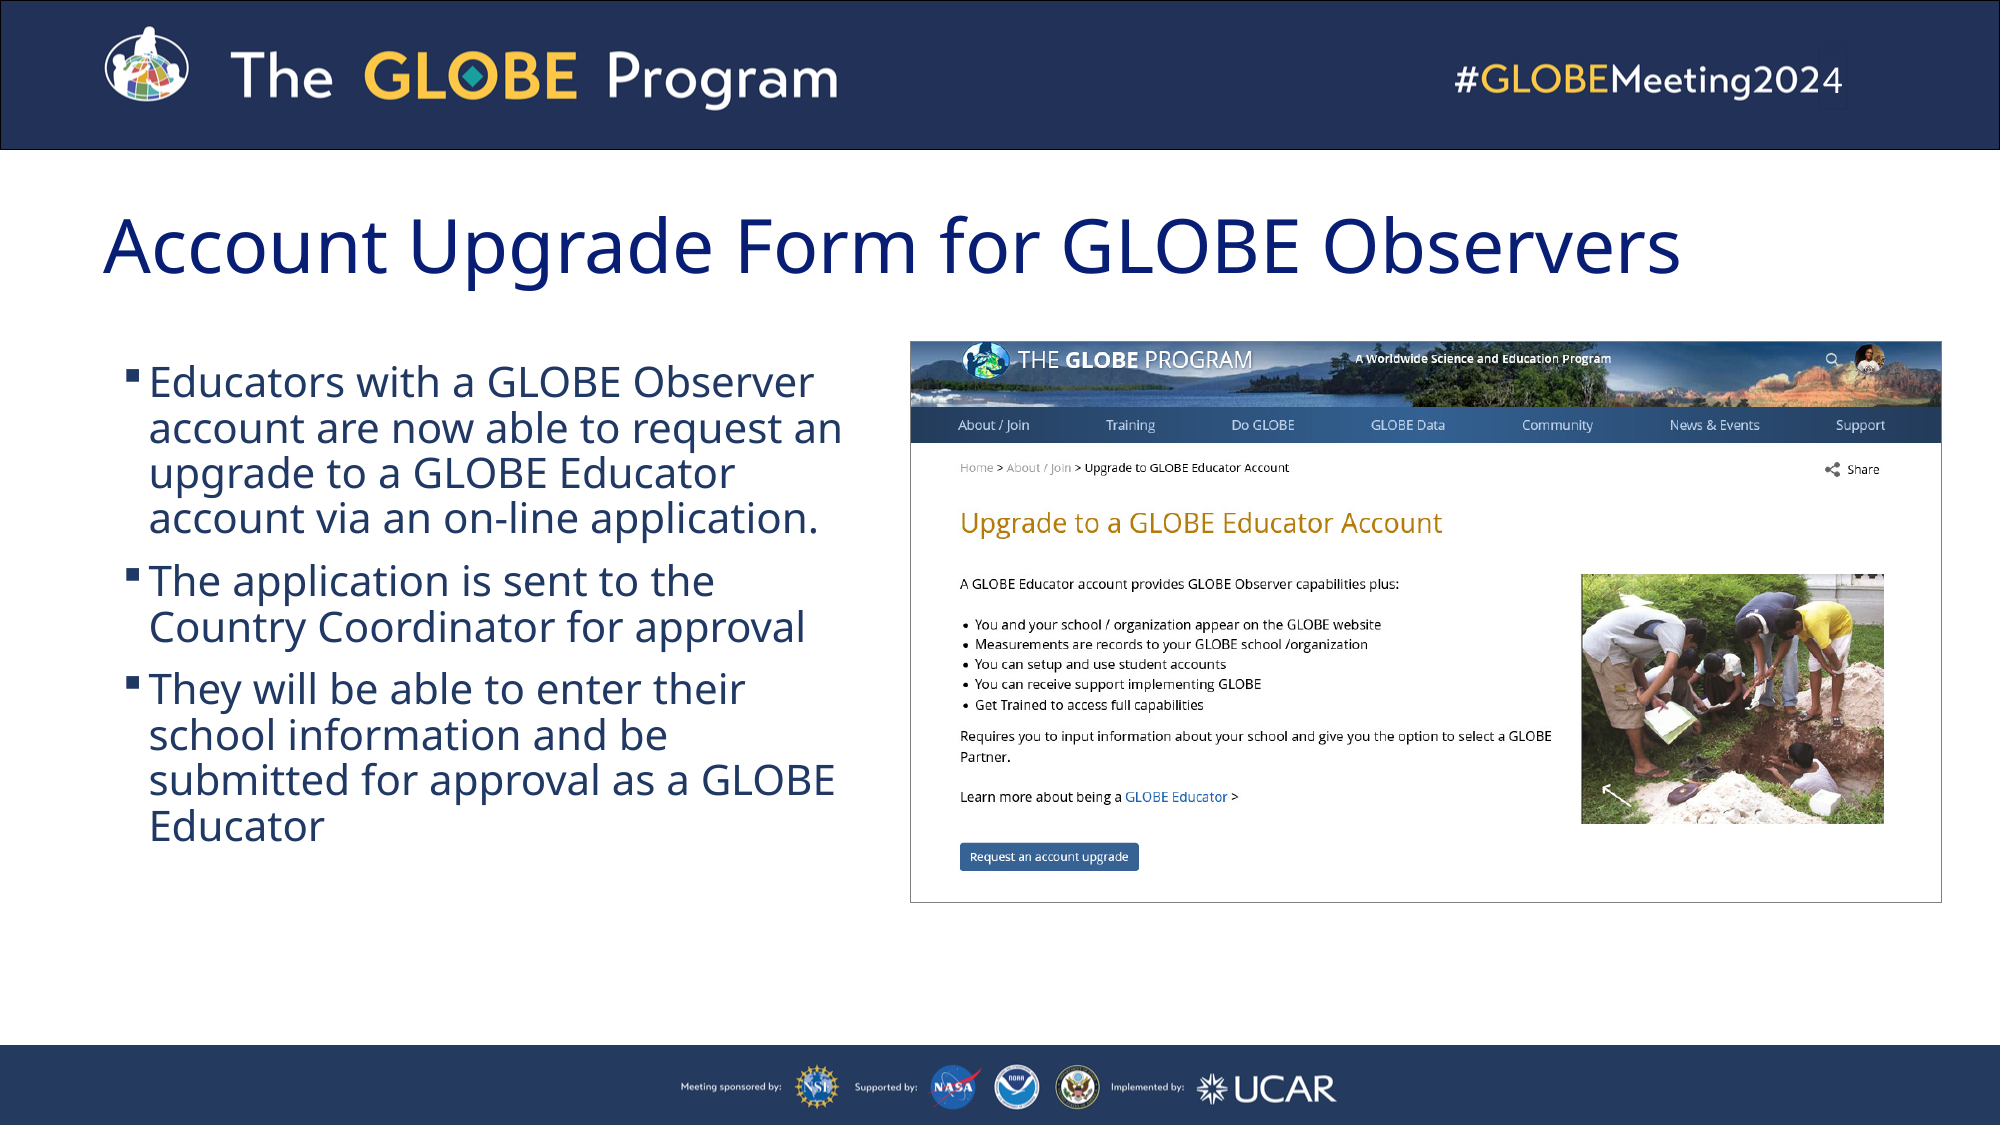

Account Upgrade Form for GLOBE Observers
# Educators with a GLOBE Observer account are now able to request an upgrade to a GLOBE Educator account via an on-line application.
The application is sent to the Country Coordinator for approval
They will be able to enter their school information and be submitted for approval as a GLOBE Educator